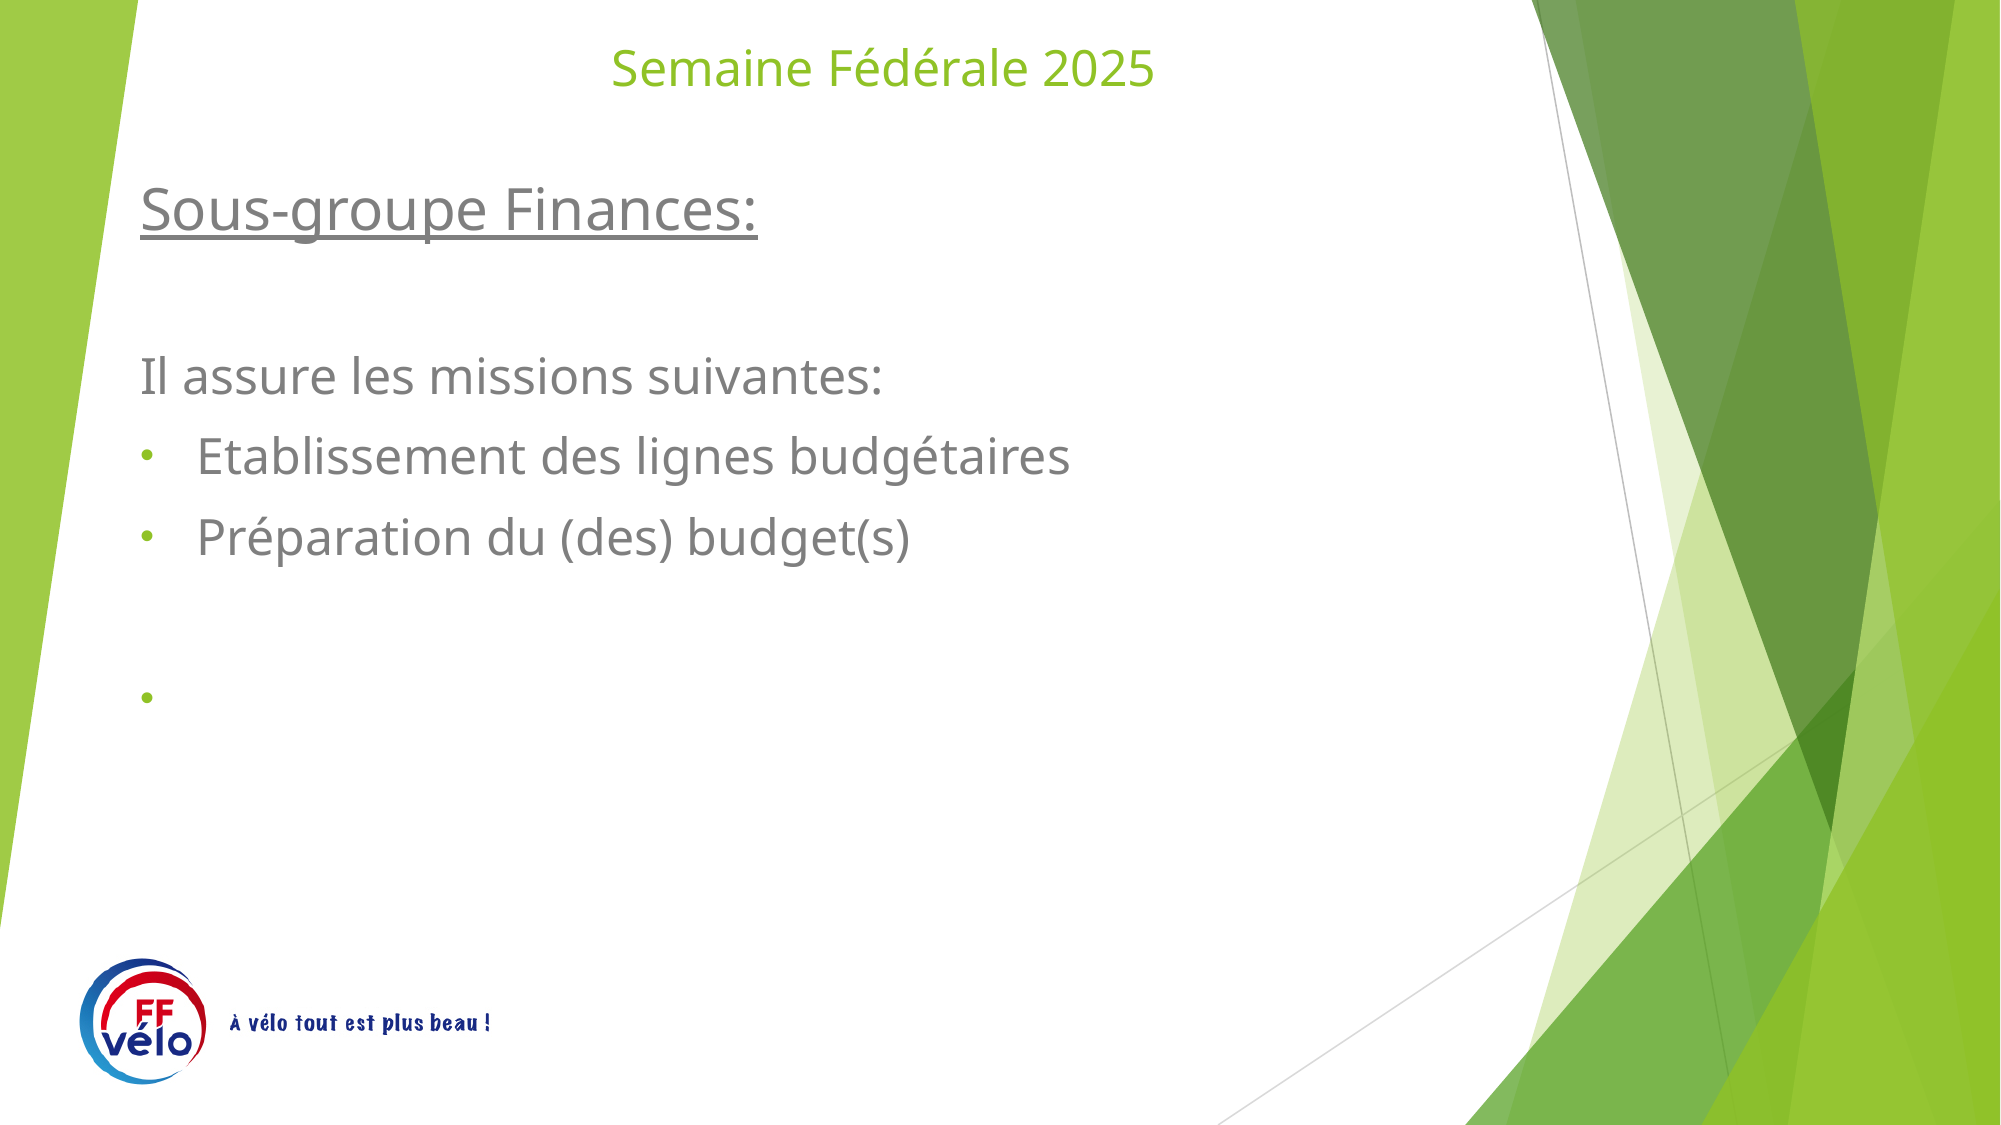

# Semaine Fédérale 2025
Sous-groupe Finances:
Il assure les missions suivantes:
Etablissement des lignes budgétaires
Préparation du (des) budget(s)